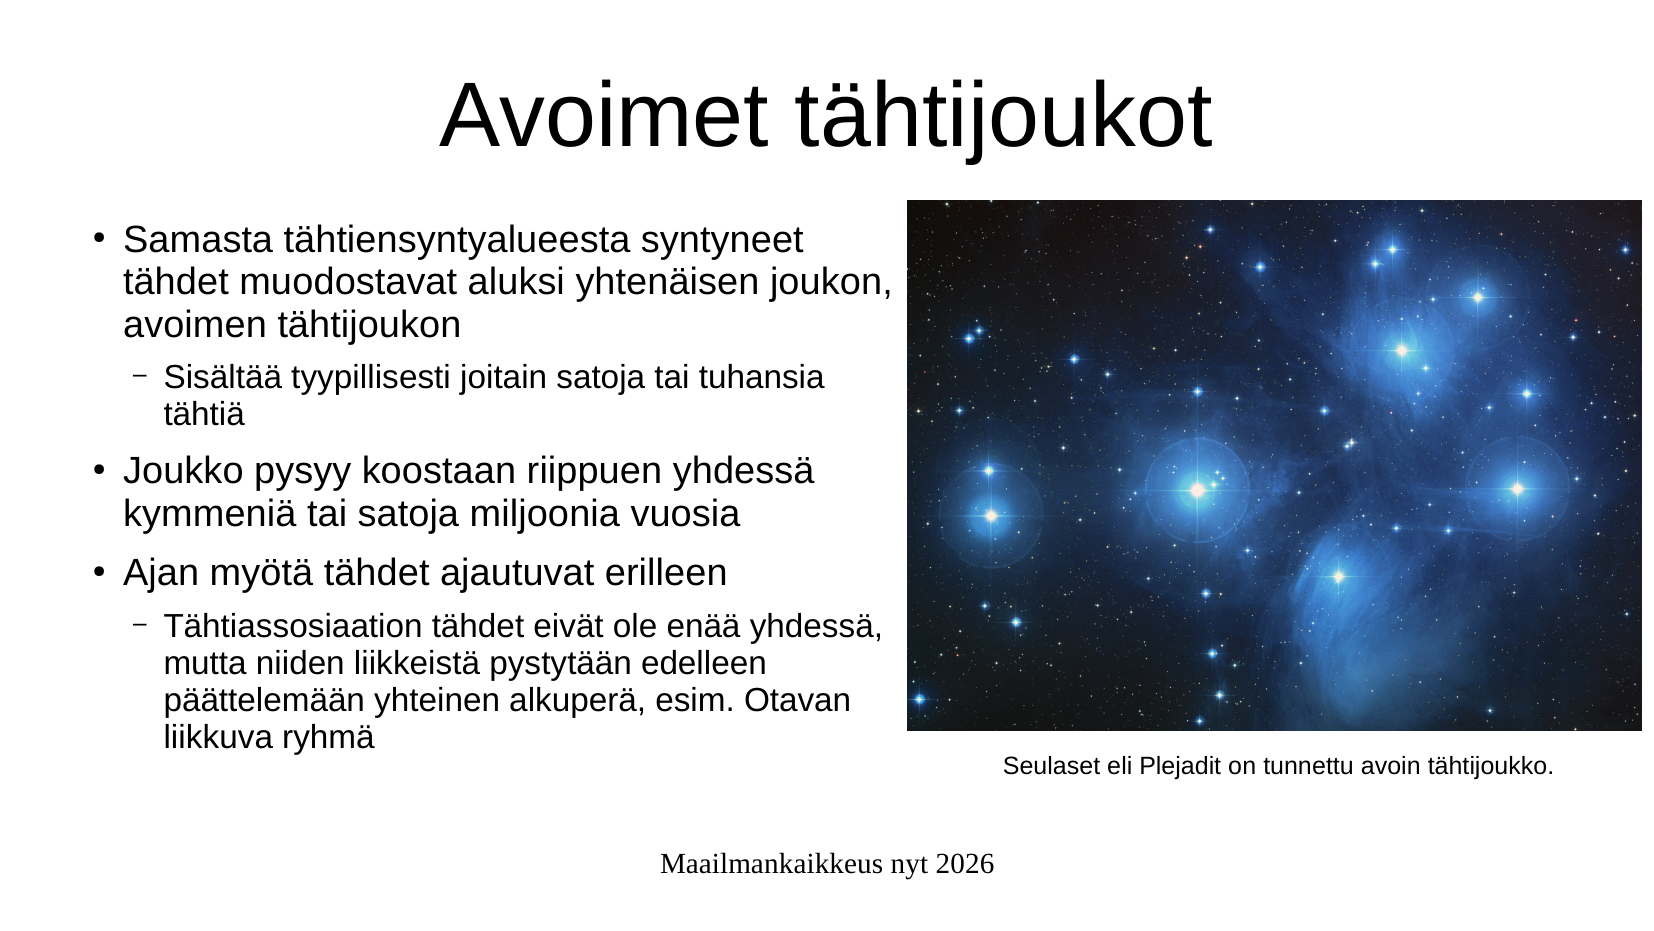

# Avoimet tähtijoukot
Samasta tähtiensyntyalueesta syntyneet tähdet muodostavat aluksi yhtenäisen joukon, avoimen tähtijoukon
Sisältää tyypillisesti joitain satoja tai tuhansia tähtiä
Joukko pysyy koostaan riippuen yhdessä kymmeniä tai satoja miljoonia vuosia
Ajan myötä tähdet ajautuvat erilleen
Tähtiassosiaation tähdet eivät ole enää yhdessä, mutta niiden liikkeistä pystytään edelleen päättelemään yhteinen alkuperä, esim. Otavan liikkuva ryhmä
Seulaset eli Plejadit on tunnettu avoin tähtijoukko.